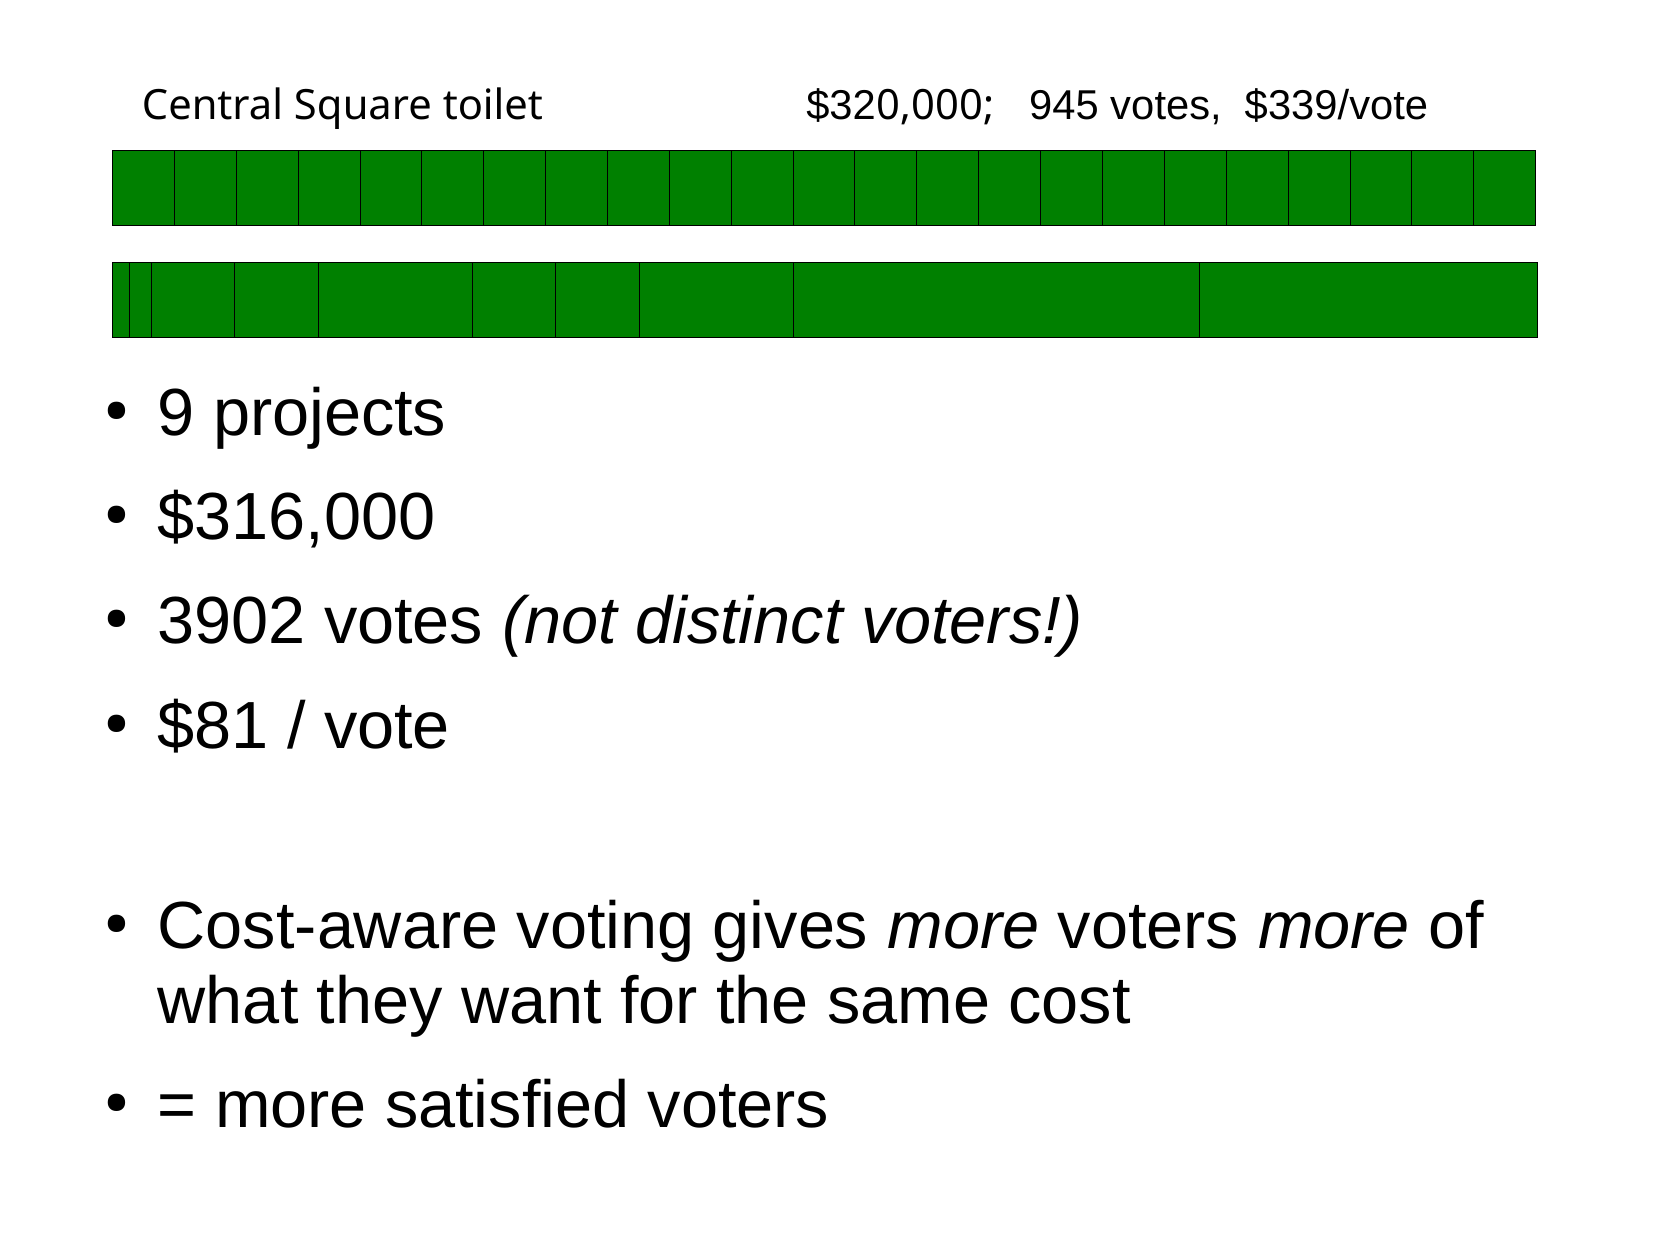

Central Square toilet				$320,000; 945 votes, $339/vote
9 projects
$316,000
3902 votes (not distinct voters!)
$81 / vote
# Cost-aware voting gives more voters more of what they want for the same cost
= more satisfied voters